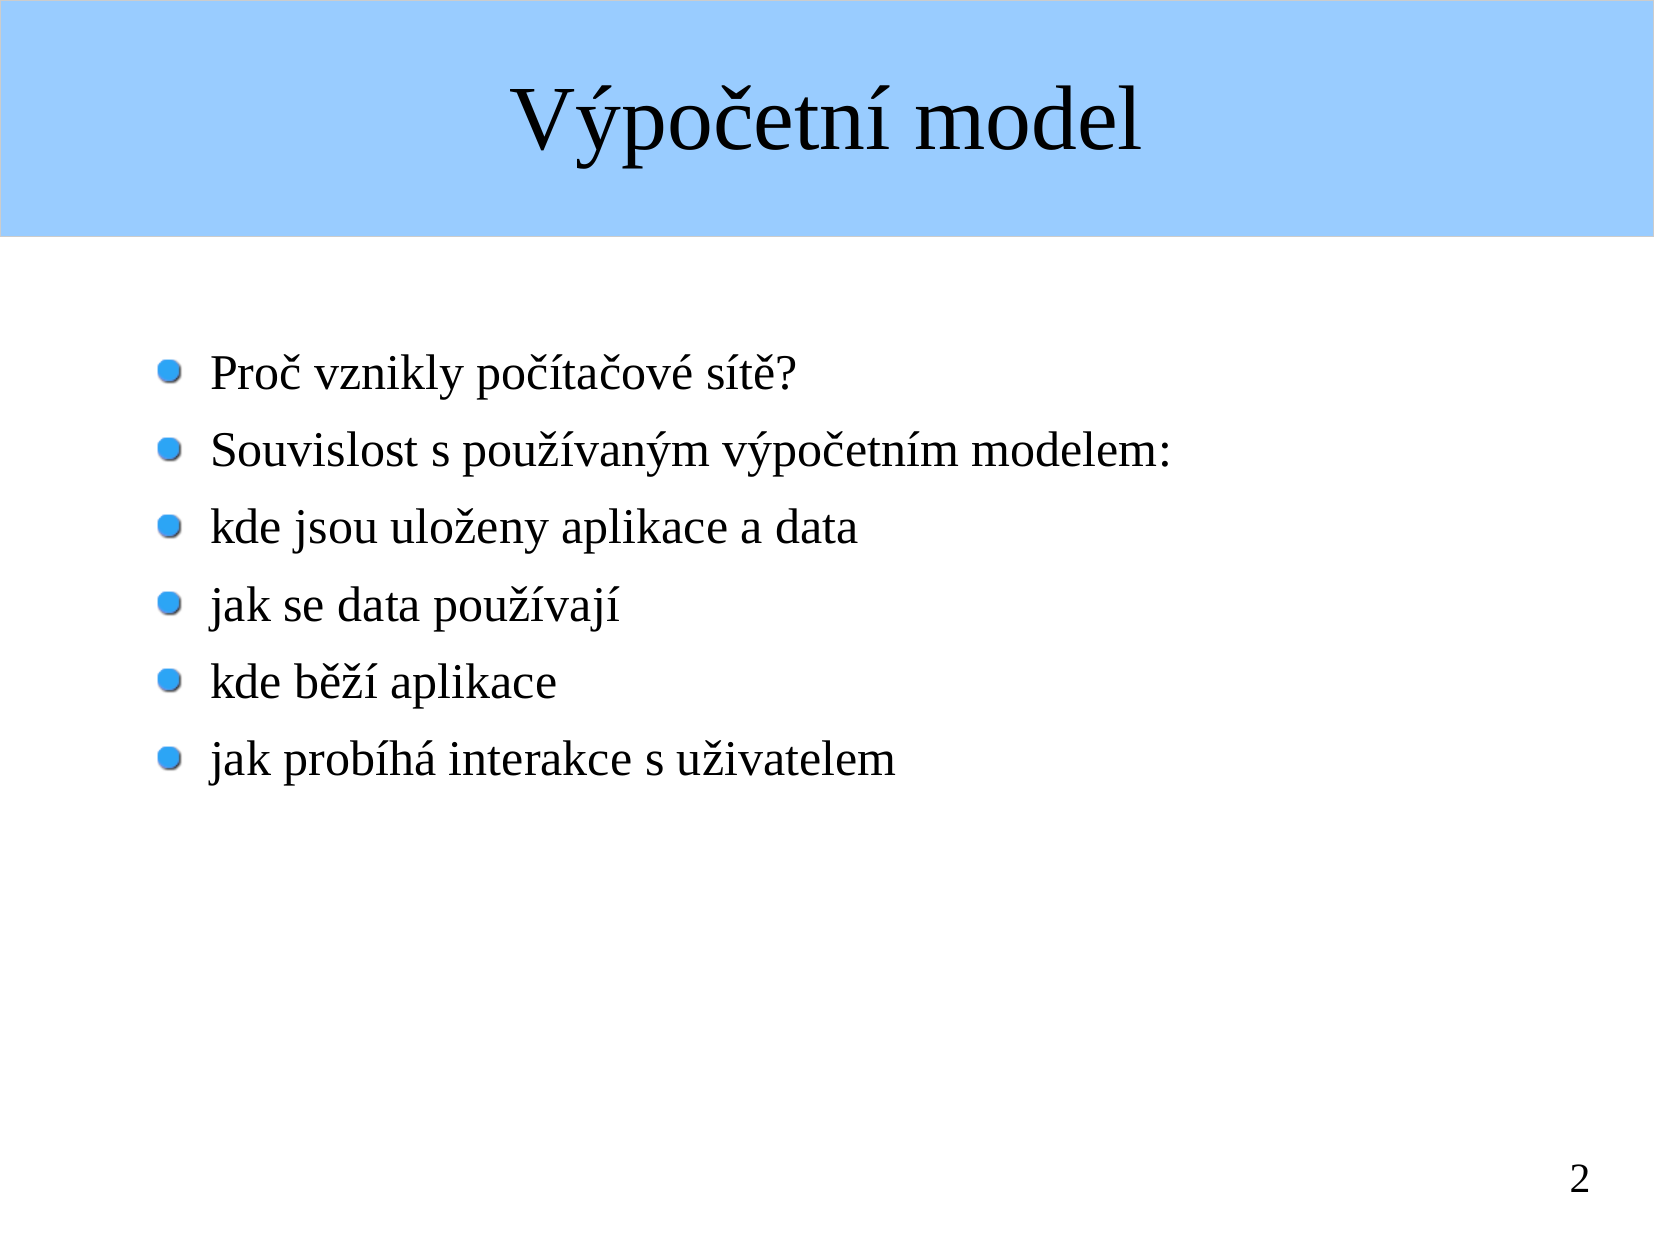

# Výpočetní model
Proč vznikly počítačové sítě?
Souvislost s používaným výpočetním modelem:
kde jsou uloženy aplikace a data
jak se data používají
kde běží aplikace
jak probíhá interakce s uživatelem